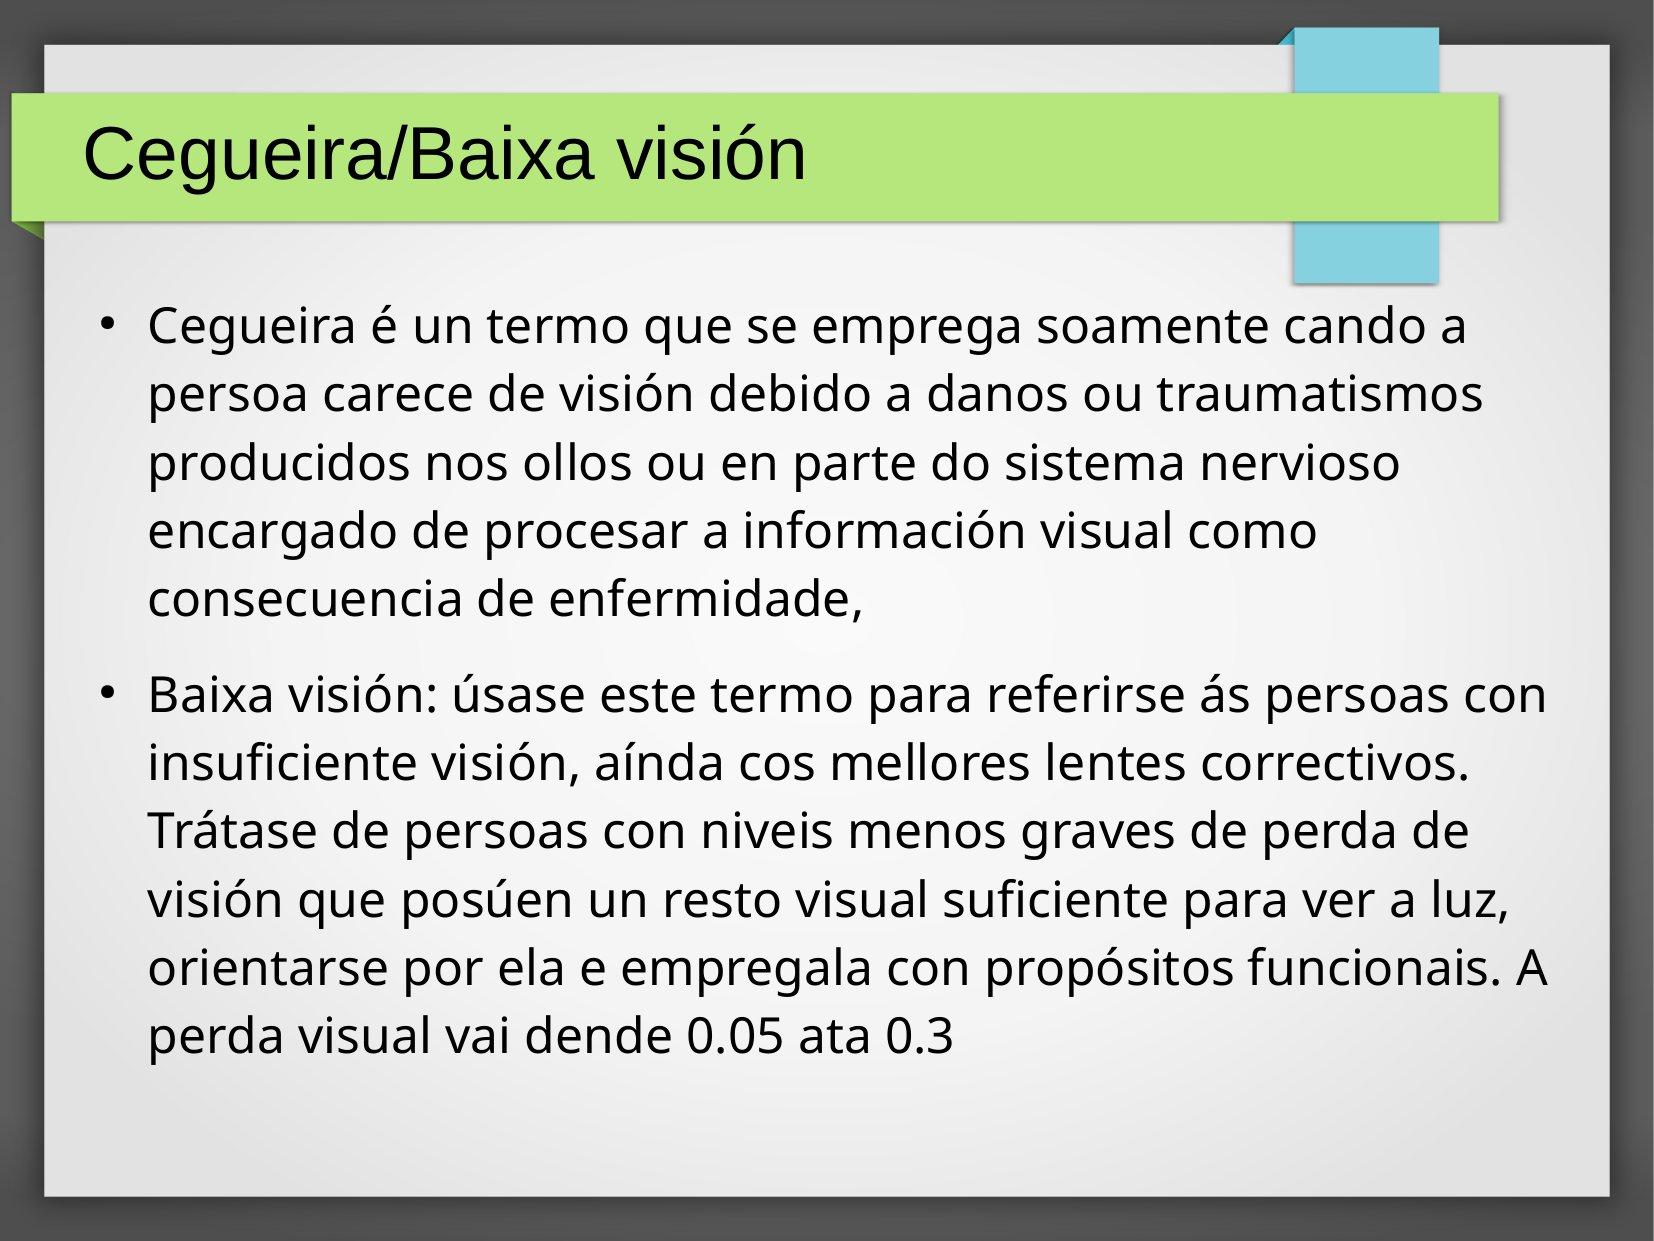

# Cegueira/Baixa visión
Cegueira é un termo que se emprega soamente cando a persoa carece de visión debido a danos ou traumatismos producidos nos ollos ou en parte do sistema nervioso encargado de procesar a información visual como consecuencia de enfermidade,
Baixa visión: úsase este termo para referirse ás persoas con insuficiente visión, aínda cos mellores lentes correctivos. Trátase de persoas con niveis menos graves de perda de visión que posúen un resto visual suficiente para ver a luz, orientarse por ela e empregala con propósitos funcionais. A perda visual vai dende 0.05 ata 0.3